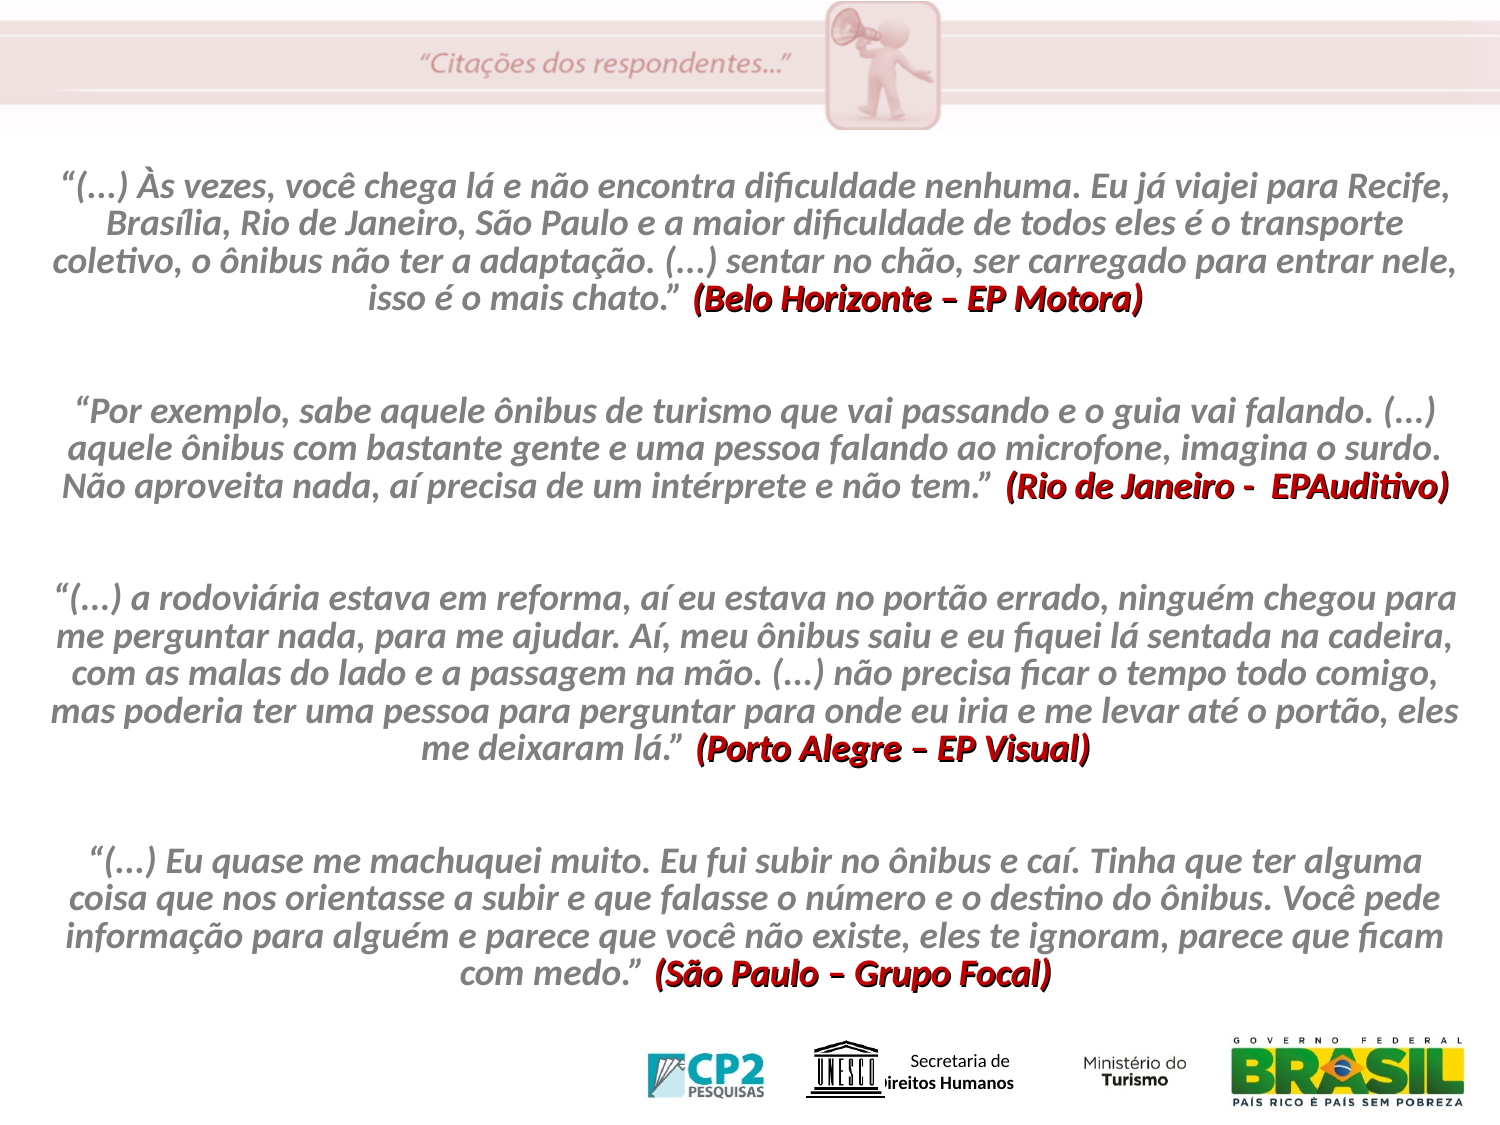

“(...) Às vezes, você chega lá e não encontra dificuldade nenhuma. Eu já viajei para Recife, Brasília, Rio de Janeiro, São Paulo e a maior dificuldade de todos eles é o transporte coletivo, o ônibus não ter a adaptação. (...) sentar no chão, ser carregado para entrar nele, isso é o mais chato.” (Belo Horizonte – EP Motora)
“Por exemplo, sabe aquele ônibus de turismo que vai passando e o guia vai falando. (...) aquele ônibus com bastante gente e uma pessoa falando ao microfone, imagina o surdo. Não aproveita nada, aí precisa de um intérprete e não tem.” (Rio de Janeiro - EPAuditivo)
“(...) a rodoviária estava em reforma, aí eu estava no portão errado, ninguém chegou para me perguntar nada, para me ajudar. Aí, meu ônibus saiu e eu fiquei lá sentada na cadeira, com as malas do lado e a passagem na mão. (...) não precisa ficar o tempo todo comigo, mas poderia ter uma pessoa para perguntar para onde eu iria e me levar até o portão, eles me deixaram lá.” (Porto Alegre – EP Visual)
“(...) Eu quase me machuquei muito. Eu fui subir no ônibus e caí. Tinha que ter alguma coisa que nos orientasse a subir e que falasse o número e o destino do ônibus. Você pede informação para alguém e parece que você não existe, eles te ignoram, parece que ficam com medo.” (São Paulo – Grupo Focal)